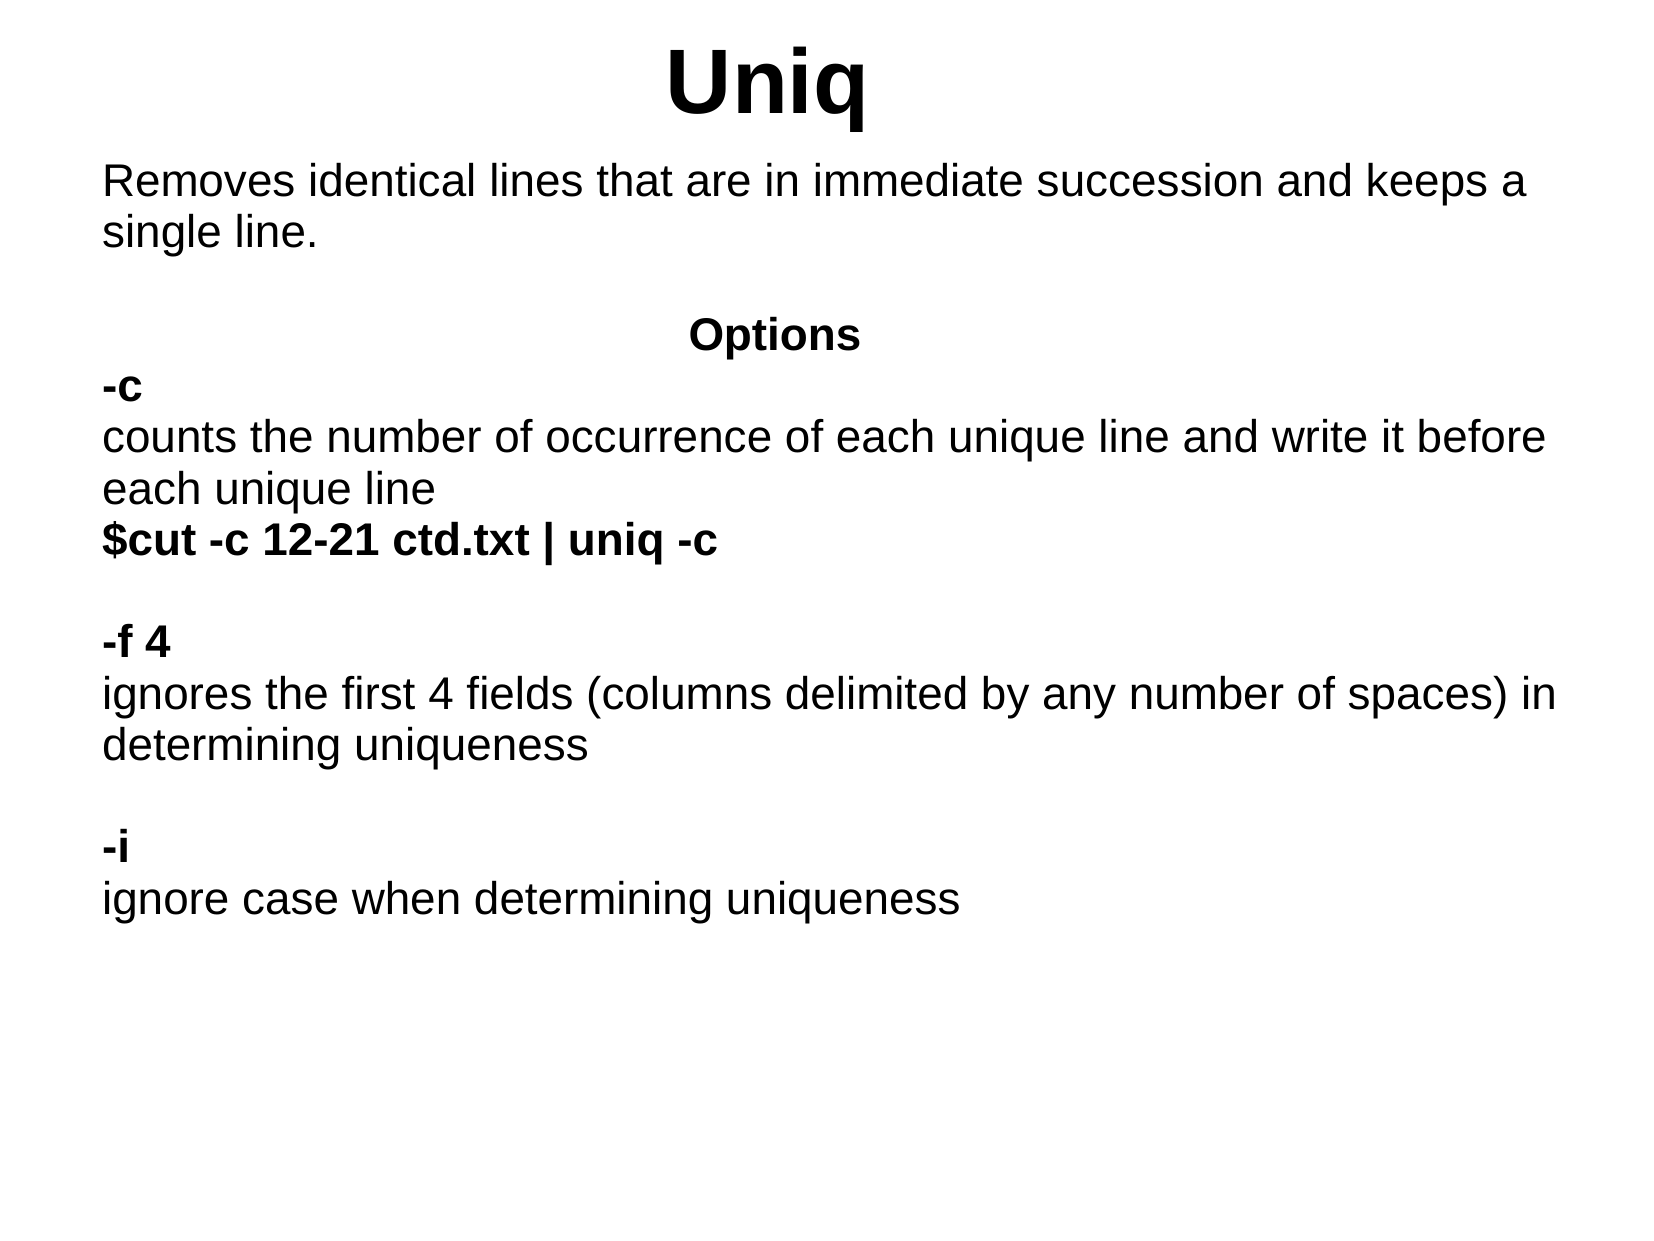

Uniq
Removes identical lines that are in immediate succession and keeps a single line.
 Options
-c
counts the number of occurrence of each unique line and write it before each unique line
$cut -c 12-21 ctd.txt | uniq -c
-f 4
ignores the first 4 fields (columns delimited by any number of spaces) in determining uniqueness
-i
ignore case when determining uniqueness